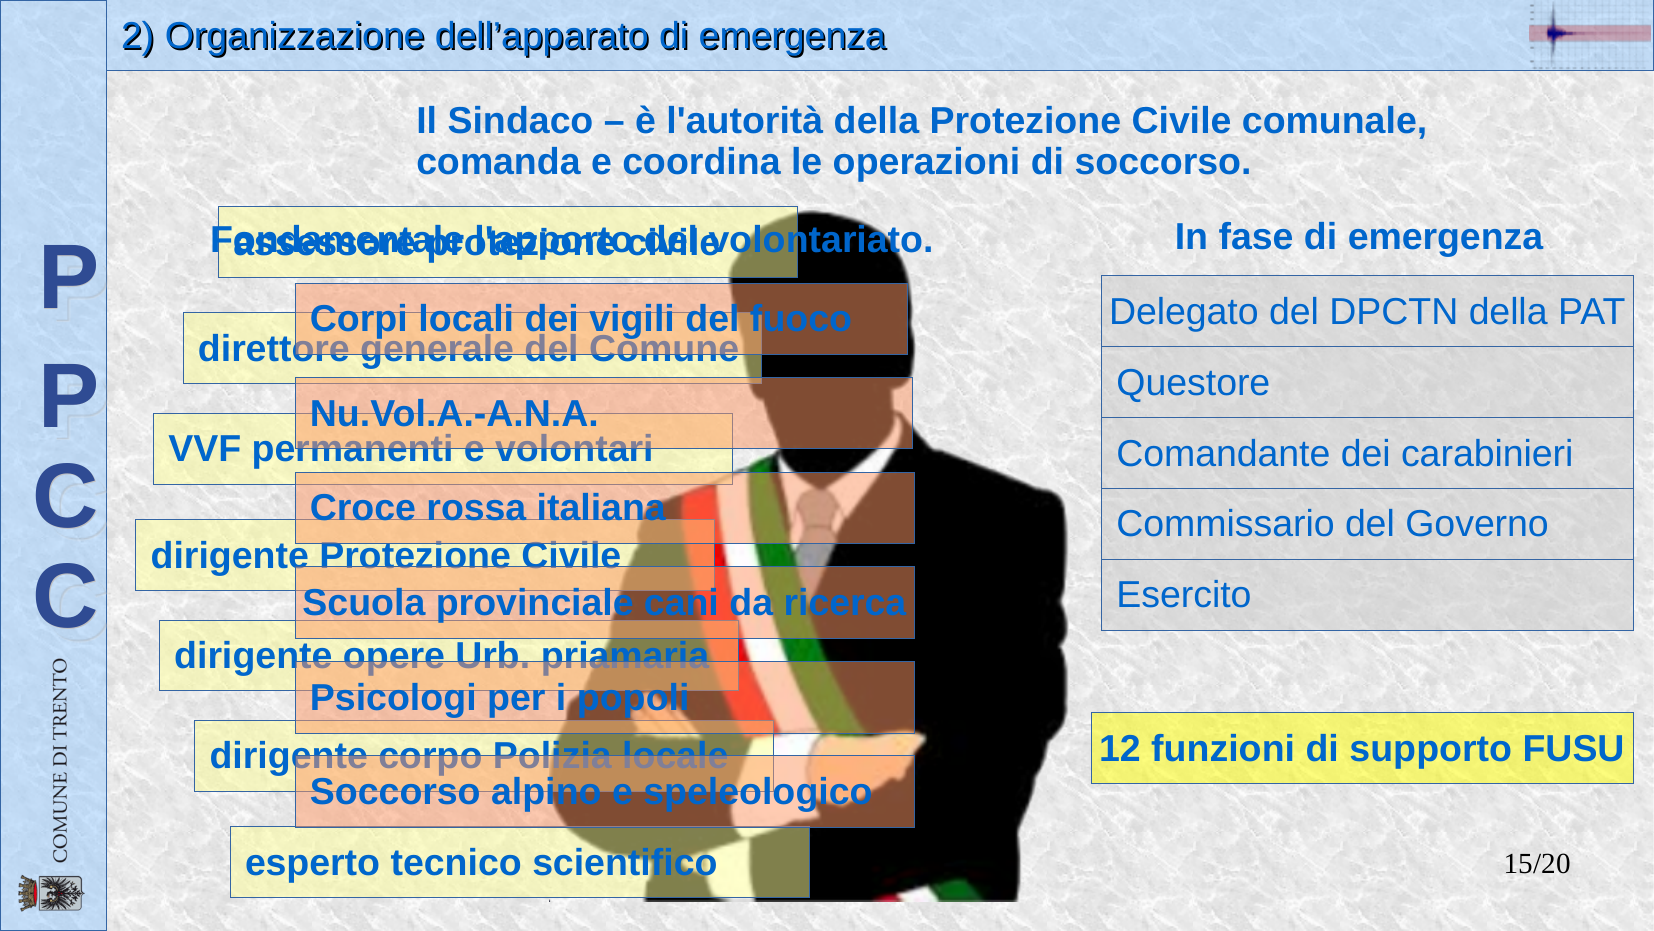

2) Organizzazione dell’apparato di emergenza
Il Sindaco – è l'autorità della Protezione Civile comunale, comanda e coordina le operazioni di soccorso.
assessore protezione civile
In fase di emergenza
Fondamentale l'apporto del volontariato.
Delegato del DPCTN della PAT
Corpi locali dei vigili del fuoco
direttore generale del Comune
Questore
Nu.Vol.A.-A.N.A.
VVF permanenti e volontari
Comandante dei carabinieri
Croce rossa italiana
Commissario del Governo
dirigente Protezione Civile
Esercito
Scuola provinciale cani da ricerca
dirigente opere Urb. priamaria
Psicologi per i popoli
12 funzioni di supporto FUSU
dirigente corpo Polizia locale
Soccorso alpino e speleologico
esperto tecnico scientifico
15